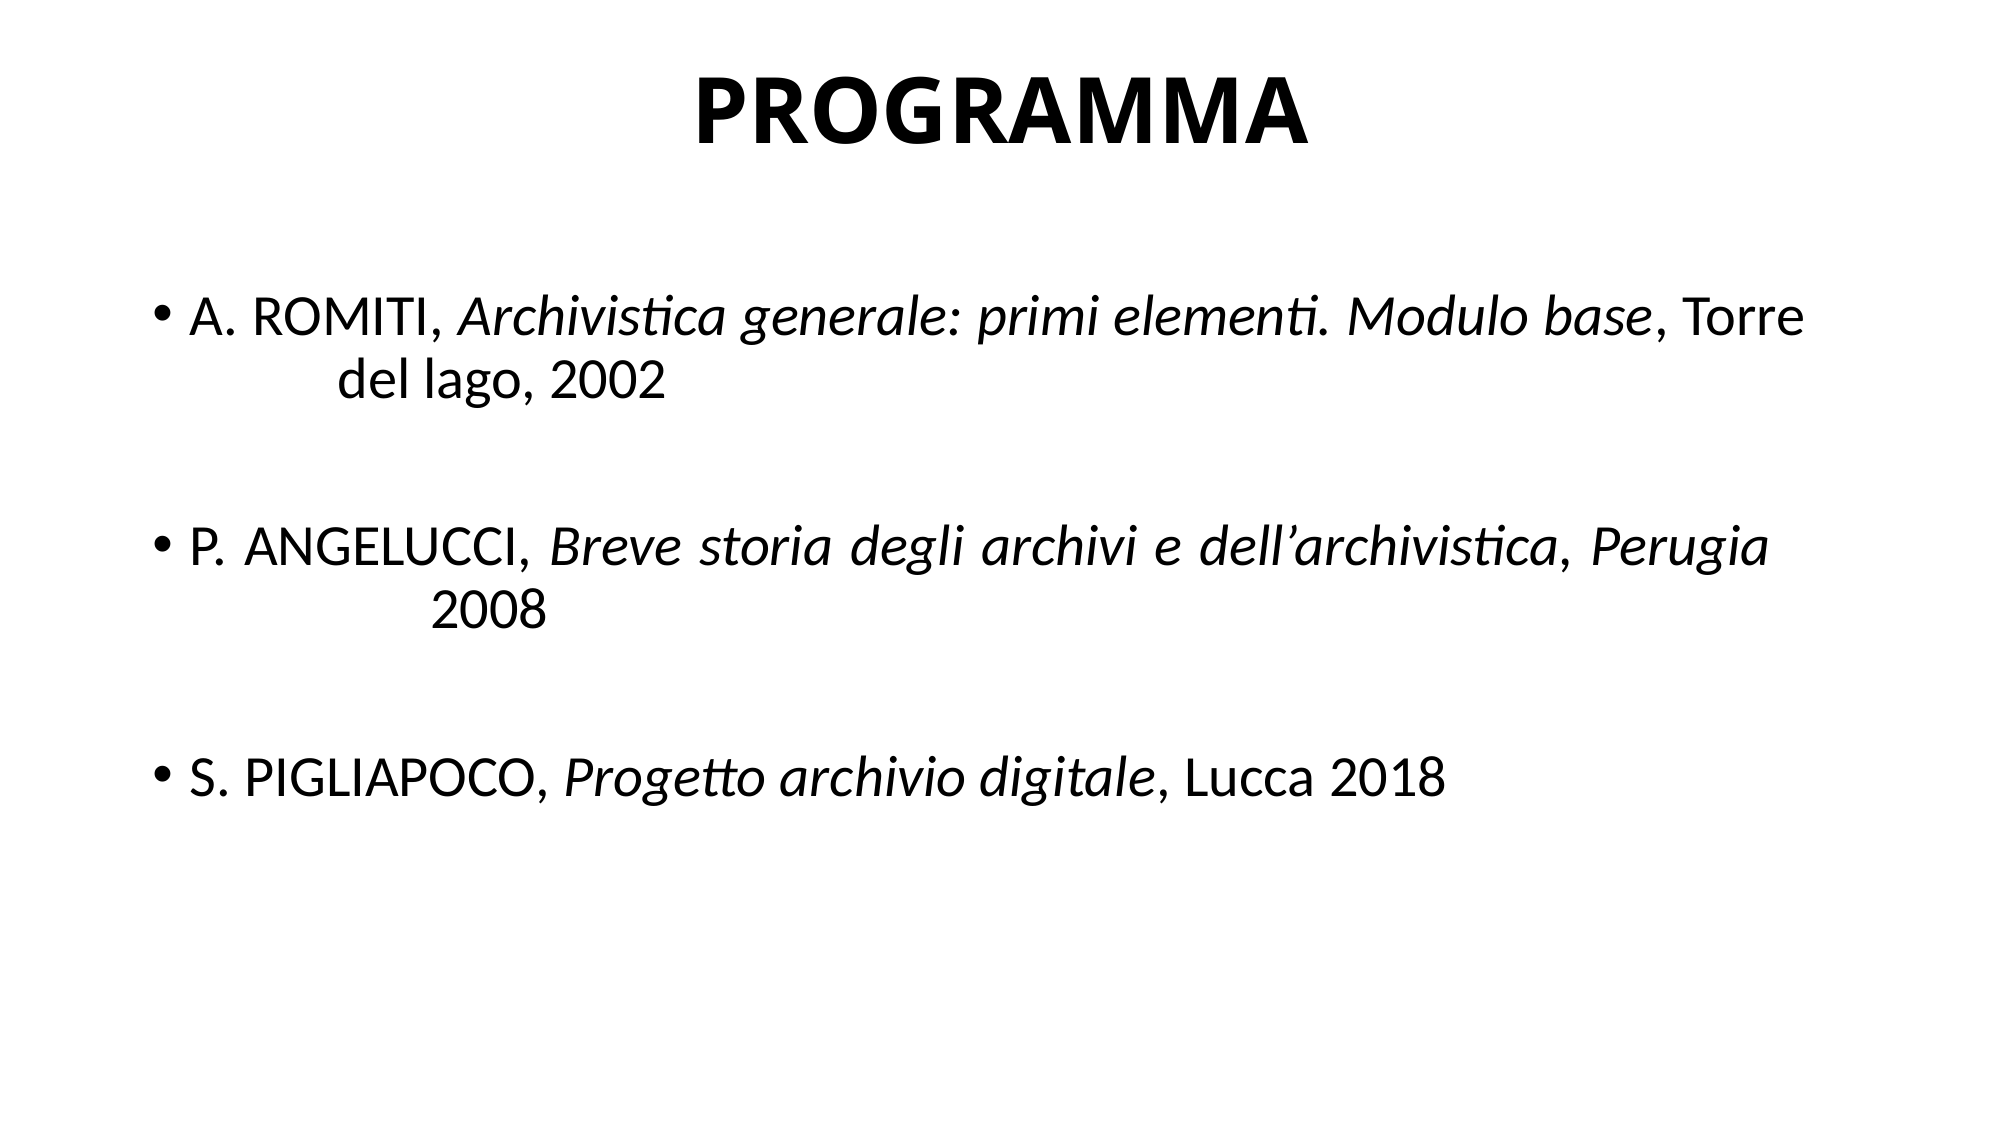

# PROGRAMMA
A. ROMITI, Archivistica generale: primi elementi. Modulo base, Torre 		del lago, 2002
P. ANGELUCCI, Breve storia degli archivi e dell’archivistica, Perugia 			 2008
S. PIGLIAPOCO, Progetto archivio digitale, Lucca 2018